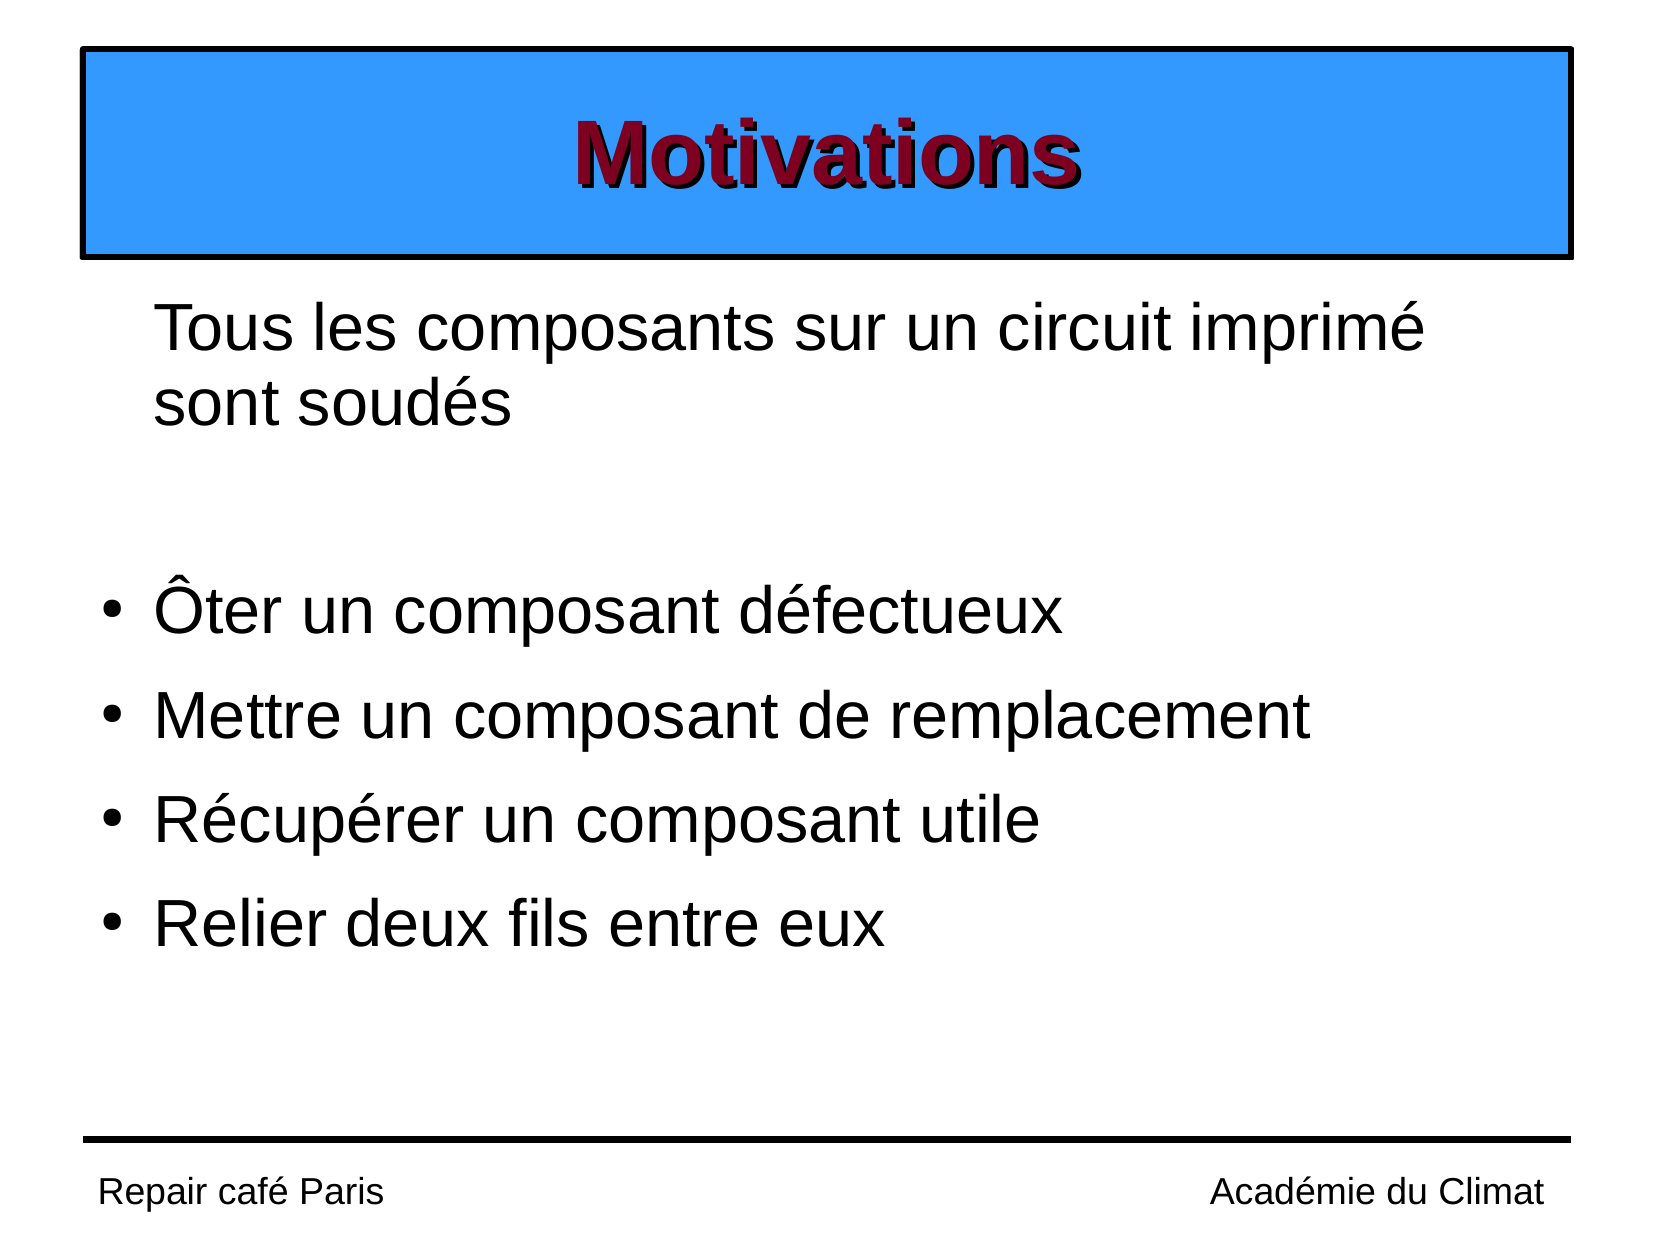

# Motivations
Tous les composants sur un circuit imprimé sont soudés
Ôter un composant défectueux
Mettre un composant de remplacement
Récupérer un composant utile
Relier deux fils entre eux
Repair café Paris	Académie du Climat